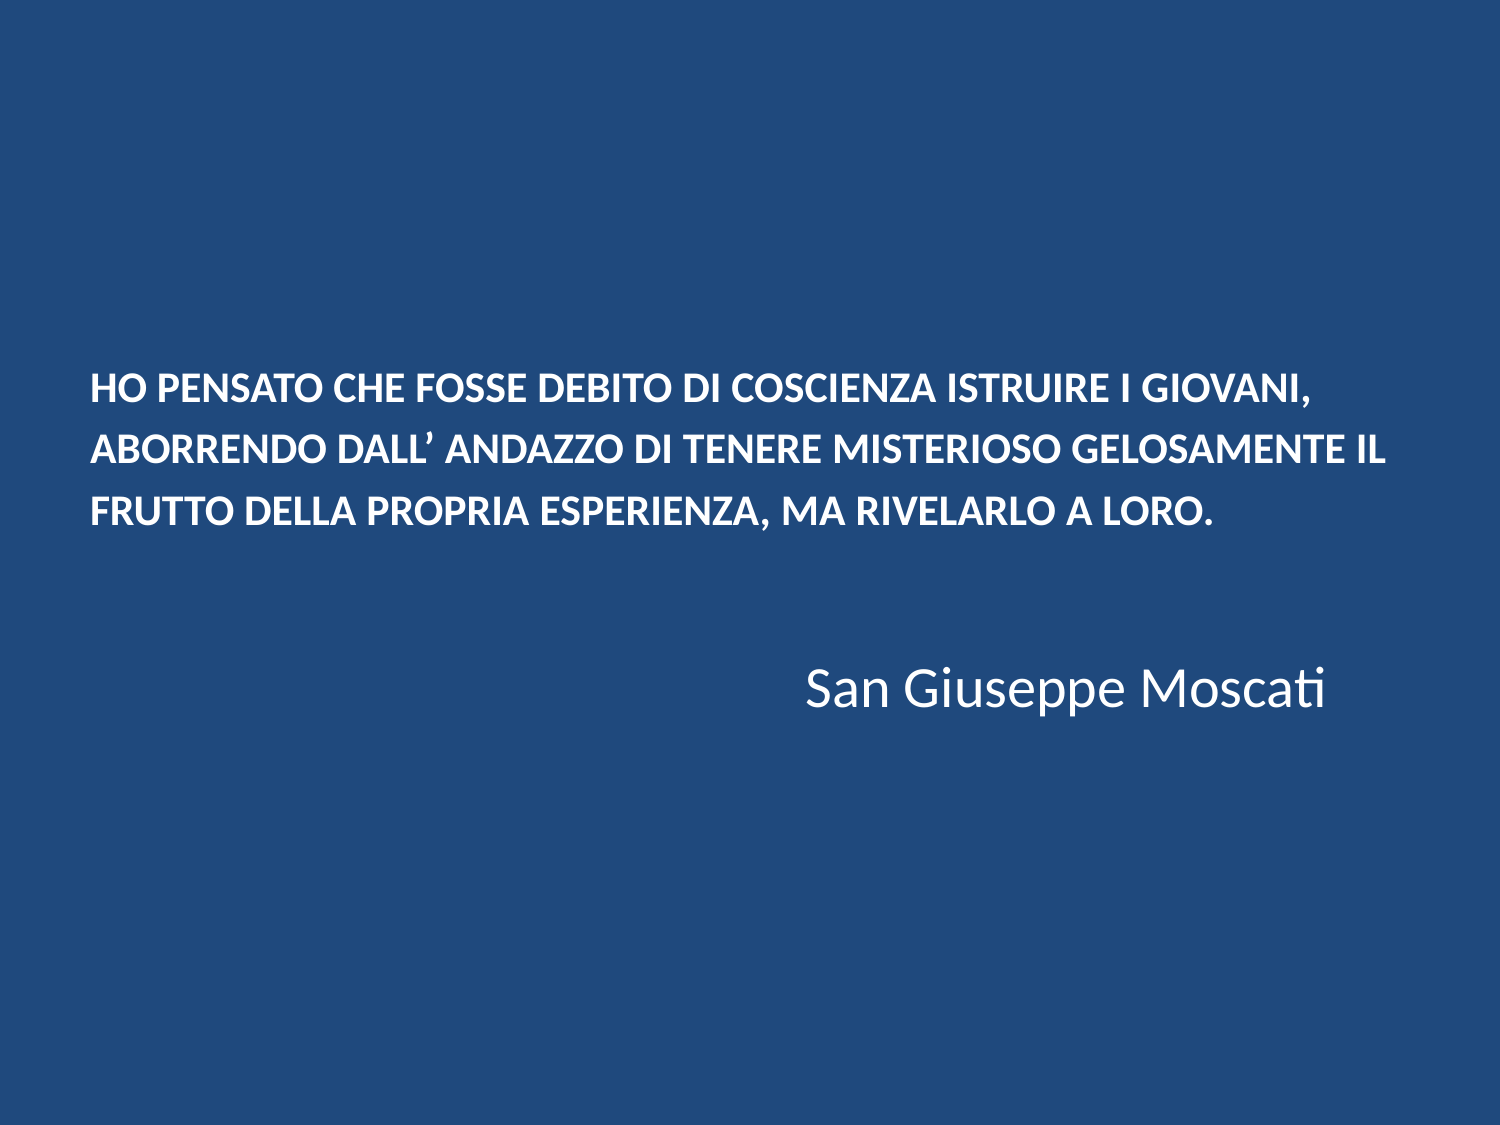

#
HO PENSATO CHE FOSSE DEBITO DI COSCIENZA ISTRUIRE I GIOVANI,
ABORRENDO DALL’ ANDAZZO DI TENERE MISTERIOSO GELOSAMENTE IL
FRUTTO DELLA PROPRIA ESPERIENZA, MA RIVELARLO A LORO.
 San Giuseppe Moscati